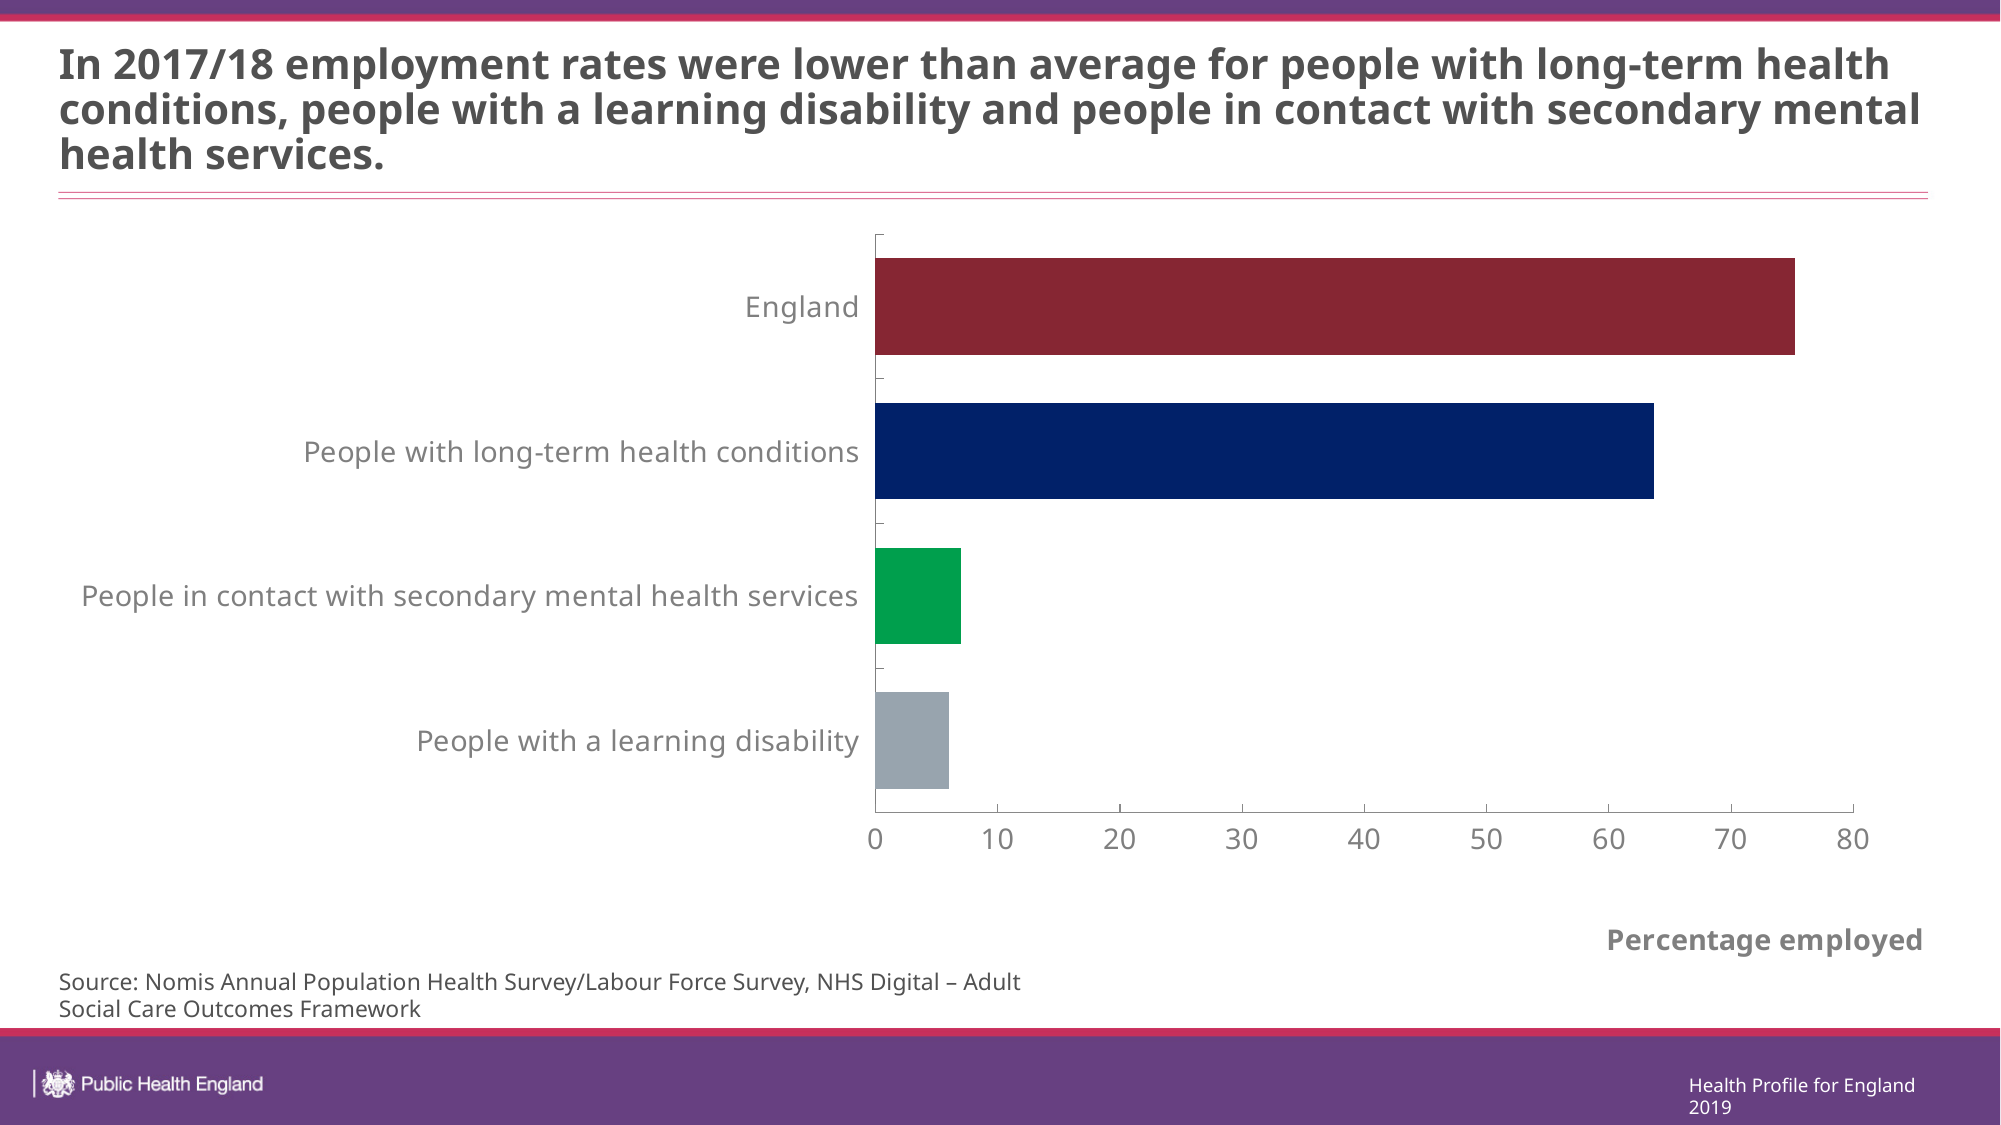

# In 2017/18 employment rates were lower than average for people with long-term health conditions, people with a learning disability and people in contact with secondary mental health services.
### Chart
| Category | England People with long-term health conditions People in contact with secondary mental health services People with a learning disability |
|---|---|
| England | 75.2 |
| People with long-term health conditions | 63.7 |
| People in contact with secondary mental health services | 7.0 |
| People with a learning disability | 6.0 |
Source: Nomis Annual Population Health Survey/Labour Force Survey, NHS Digital – Adult Social Care Outcomes Framework
Health Profile for England 2019